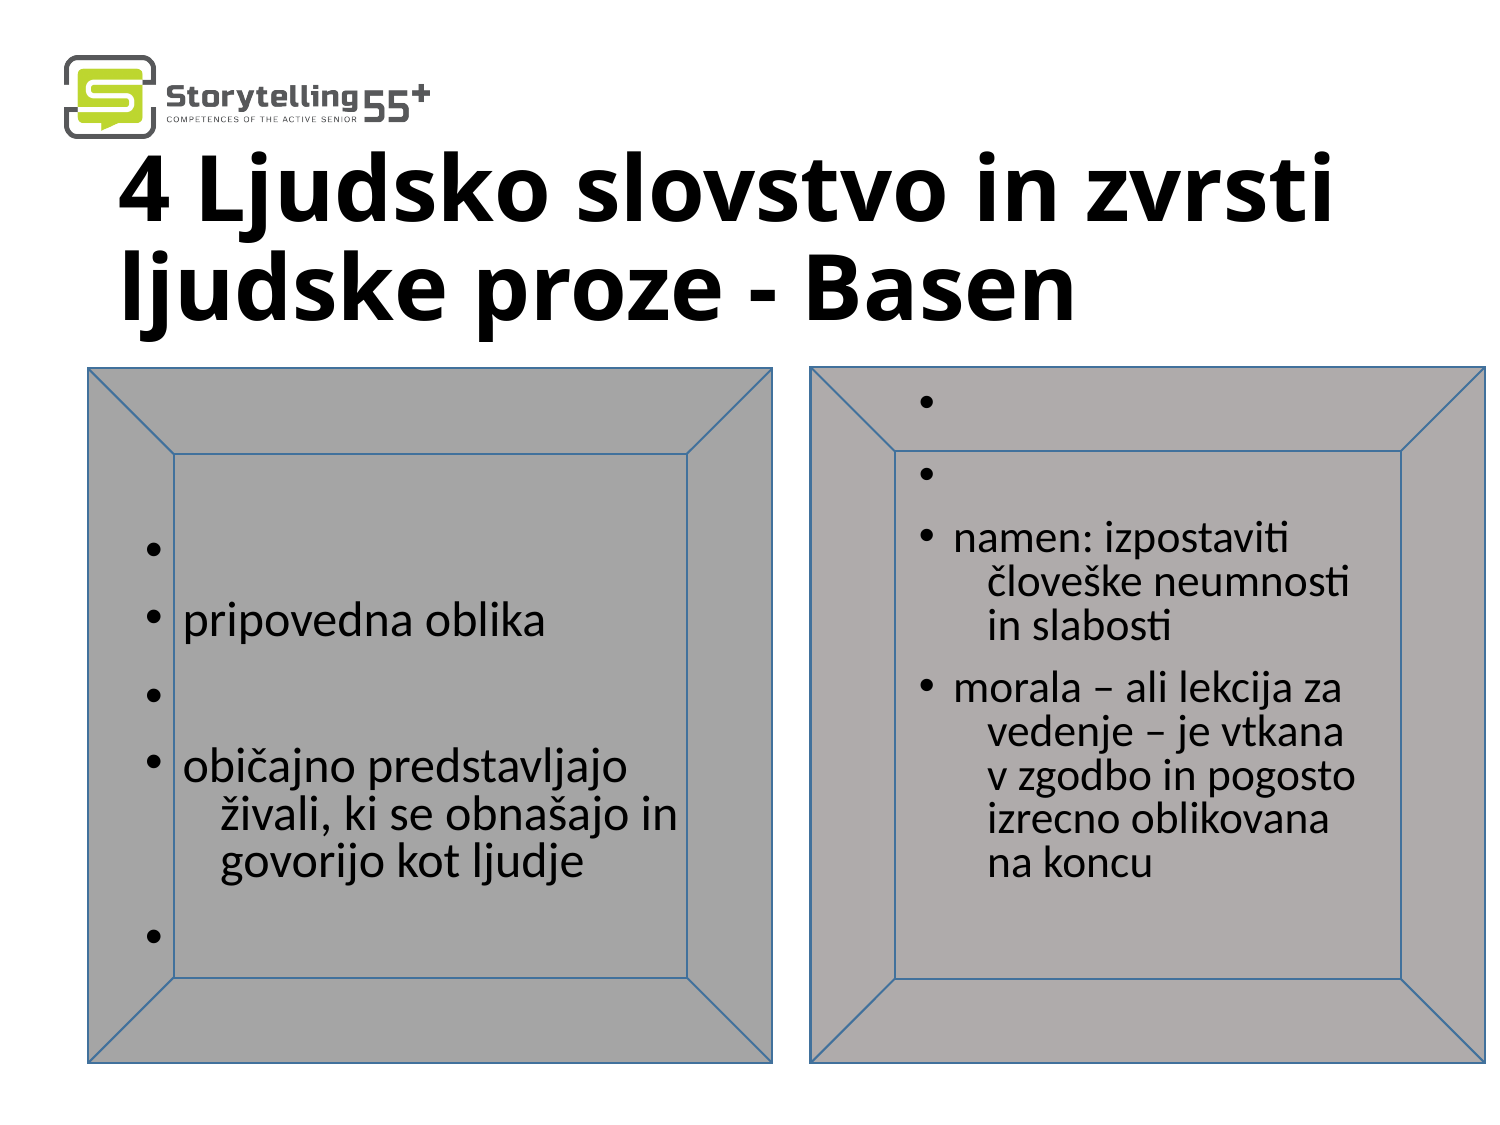

# 4 Ljudsko slovstvo in zvrsti ljudske proze - Basen
namen: izpostaviti človeške neumnosti in slabosti
morala – ali lekcija za vedenje – je vtkana v zgodbo in pogosto izrecno oblikovana na koncu
pripovedna oblika
običajno predstavljajo živali, ki se obnašajo in govorijo kot ljudje